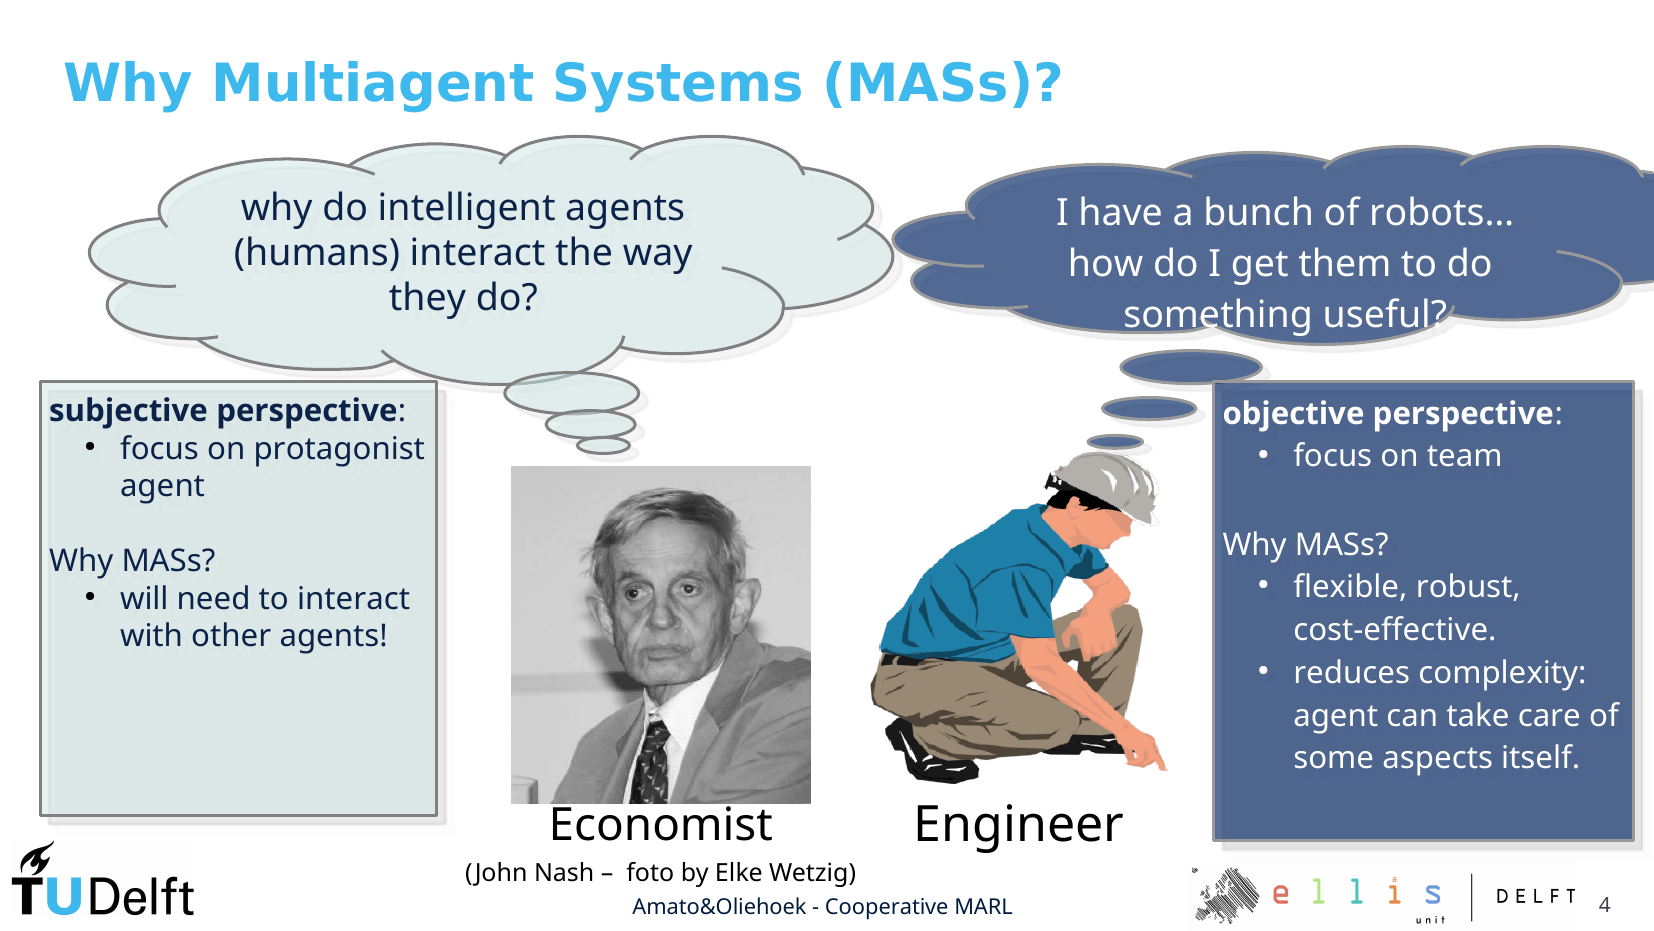

# Why Multiagent Systems (MASs)?
why do intelligent agents (humans) interact the way they do?
I have a bunch of robots…
how do I get them to do
something useful?
subjective perspective:
focus on protagonist agent
Why MASs?
will need to interact with other agents!
objective perspective:
focus on team
Why MASs?
flexible, robust,
cost-effective.
reduces complexity:
agent can take care of some aspects itself.
Engineer
Economist
(John Nash – foto by Elke Wetzig)
Amato&Oliehoek - Cooperative MARL